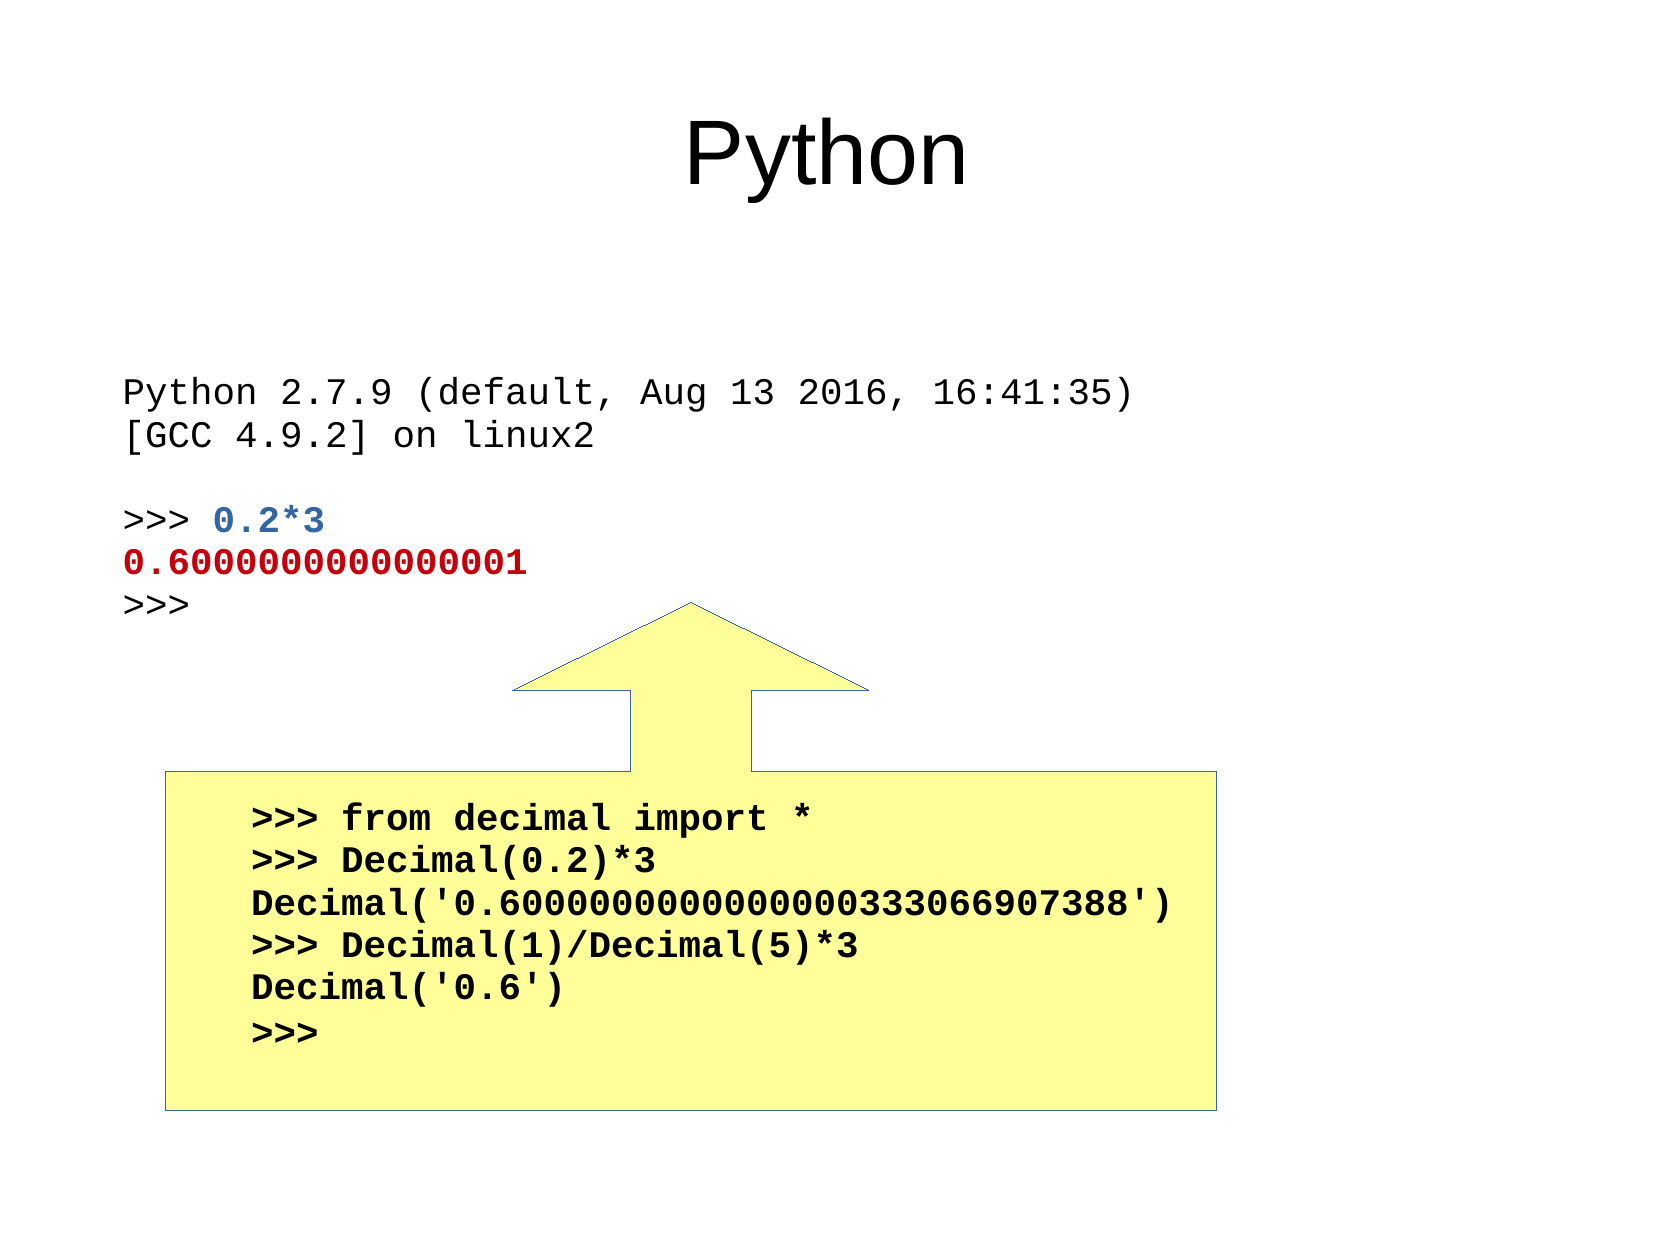

# Python
Python 2.7.9 (default, Aug 13 2016, 16:41:35)
[GCC 4.9.2] on linux2
>>> 0.2*3
0.6000000000000001
>>>
>>> from decimal import *
>>> Decimal(0.2)*3
Decimal('0.6000000000000000333066907388')
>>> Decimal(1)/Decimal(5)*3
Decimal('0.6')
>>>